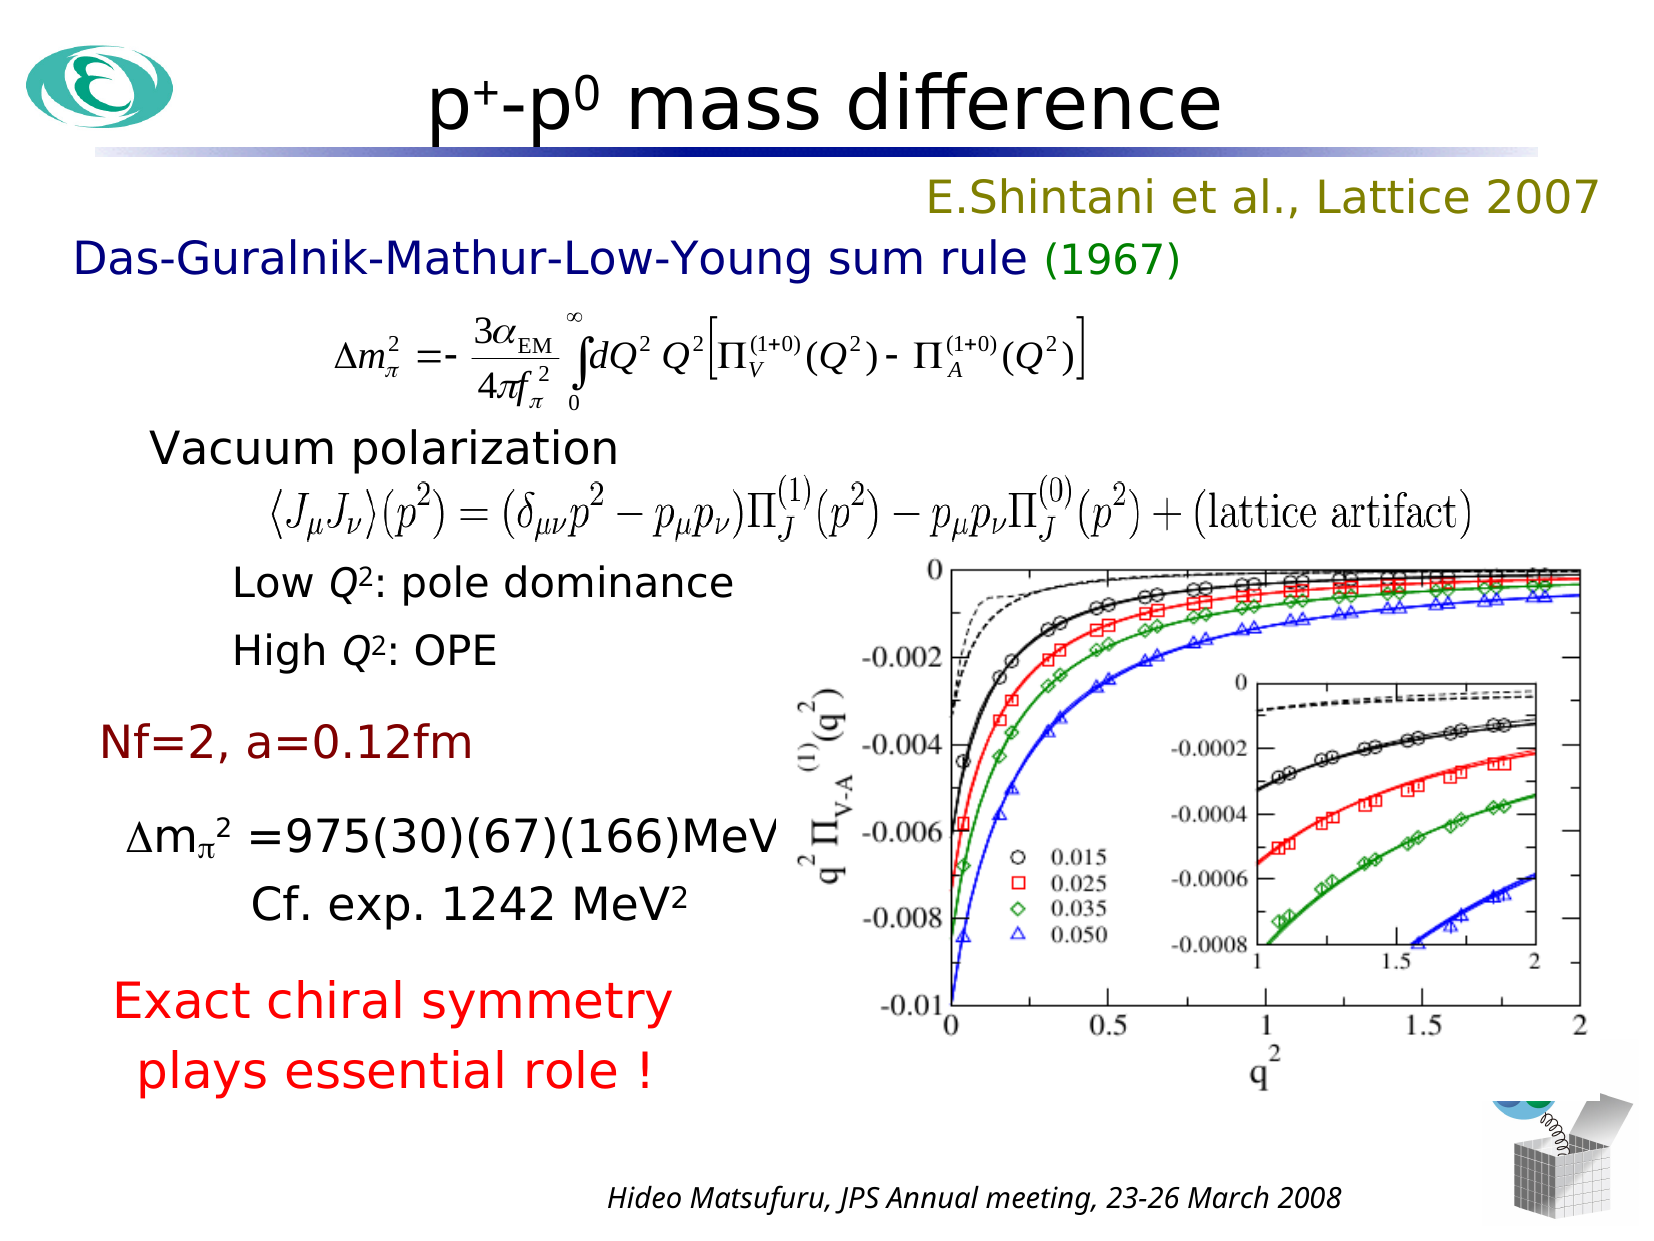

# p+-p0 mass difference
E.Shintani et al., Lattice 2007
Das-Guralnik-Mathur-Low-Young sum rule (1967)
Vacuum polarization
Low Q2: pole dominance
High Q2: OPE
 Nf=2, a=0.12fm
 m2 =975(30)(67)(166)MeV2
 Cf. exp. 1242 MeV2
 Exact chiral symmetry
 plays essential role !